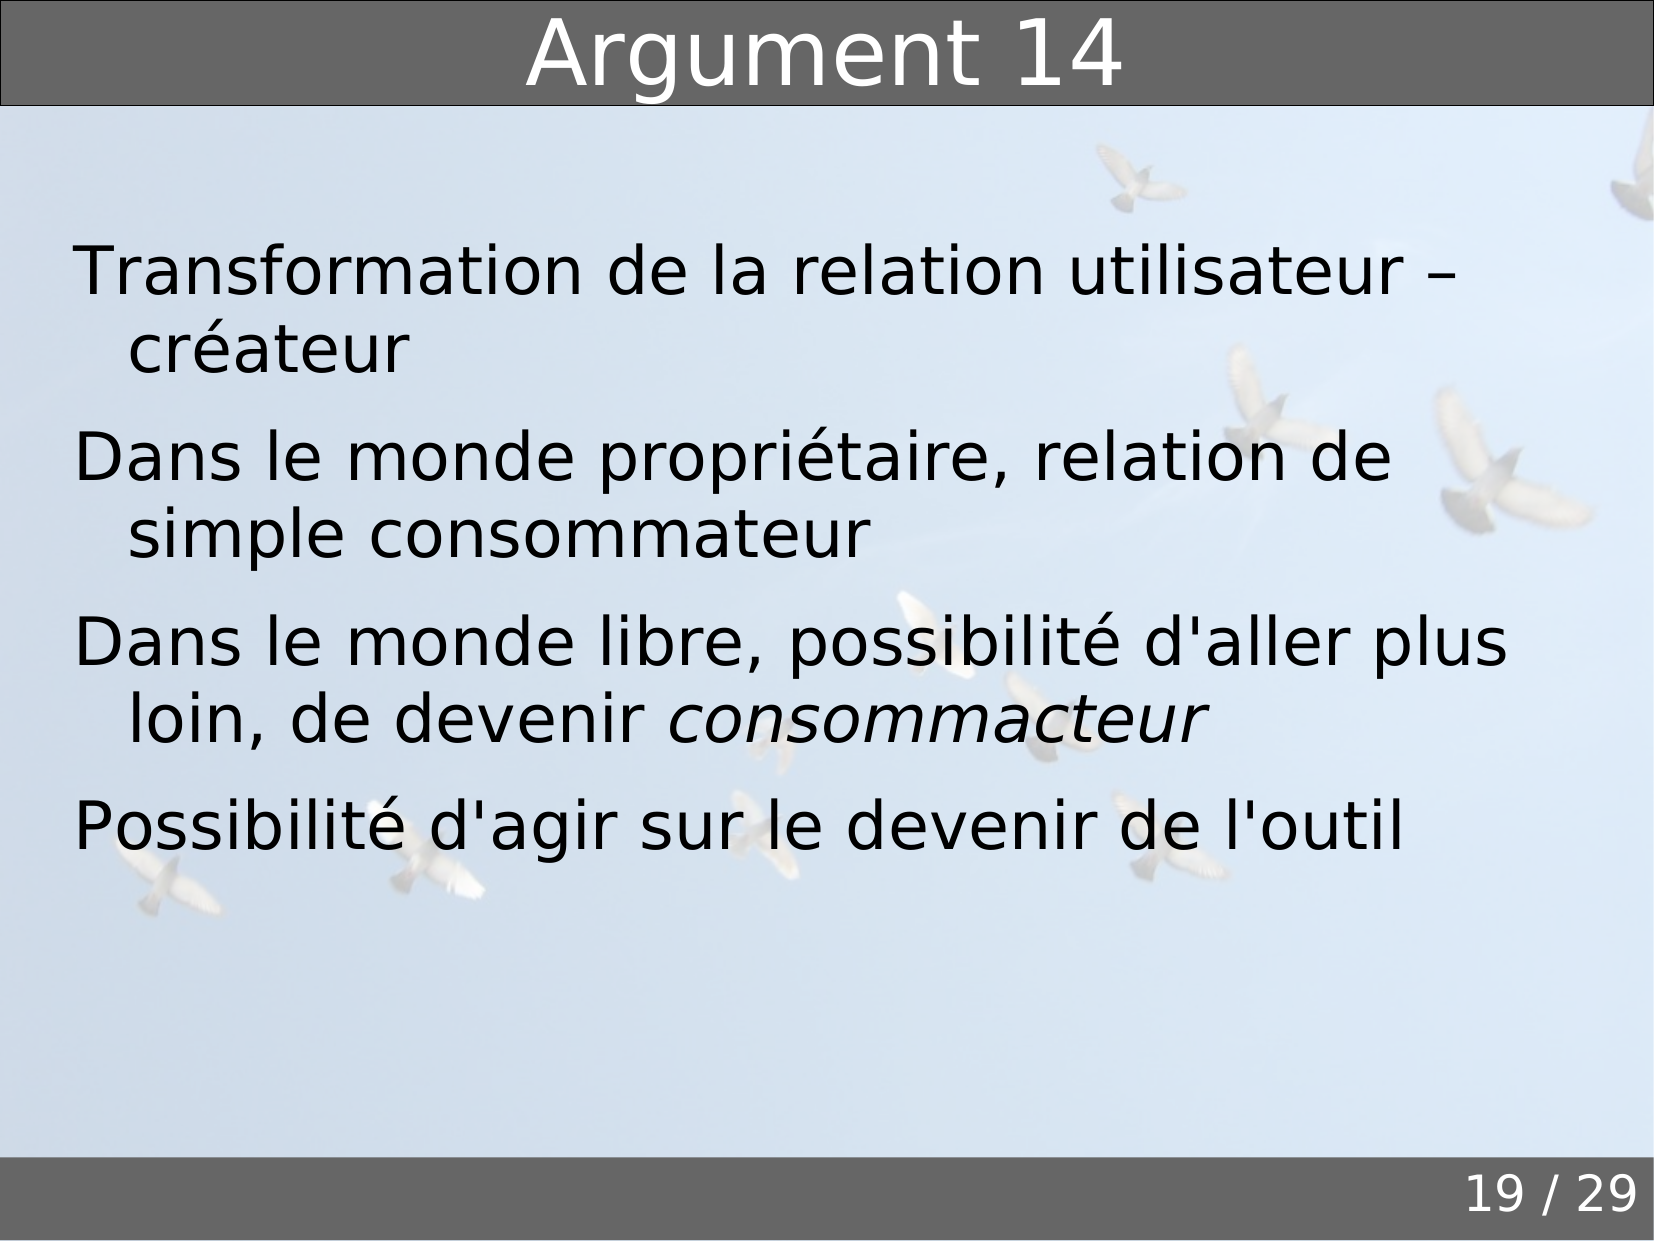

# Argument 14
Transformation de la relation utilisateur – créateur
Dans le monde propriétaire, relation de simple consommateur
Dans le monde libre, possibilité d'aller plus loin, de devenir consommacteur
Possibilité d'agir sur le devenir de l'outil